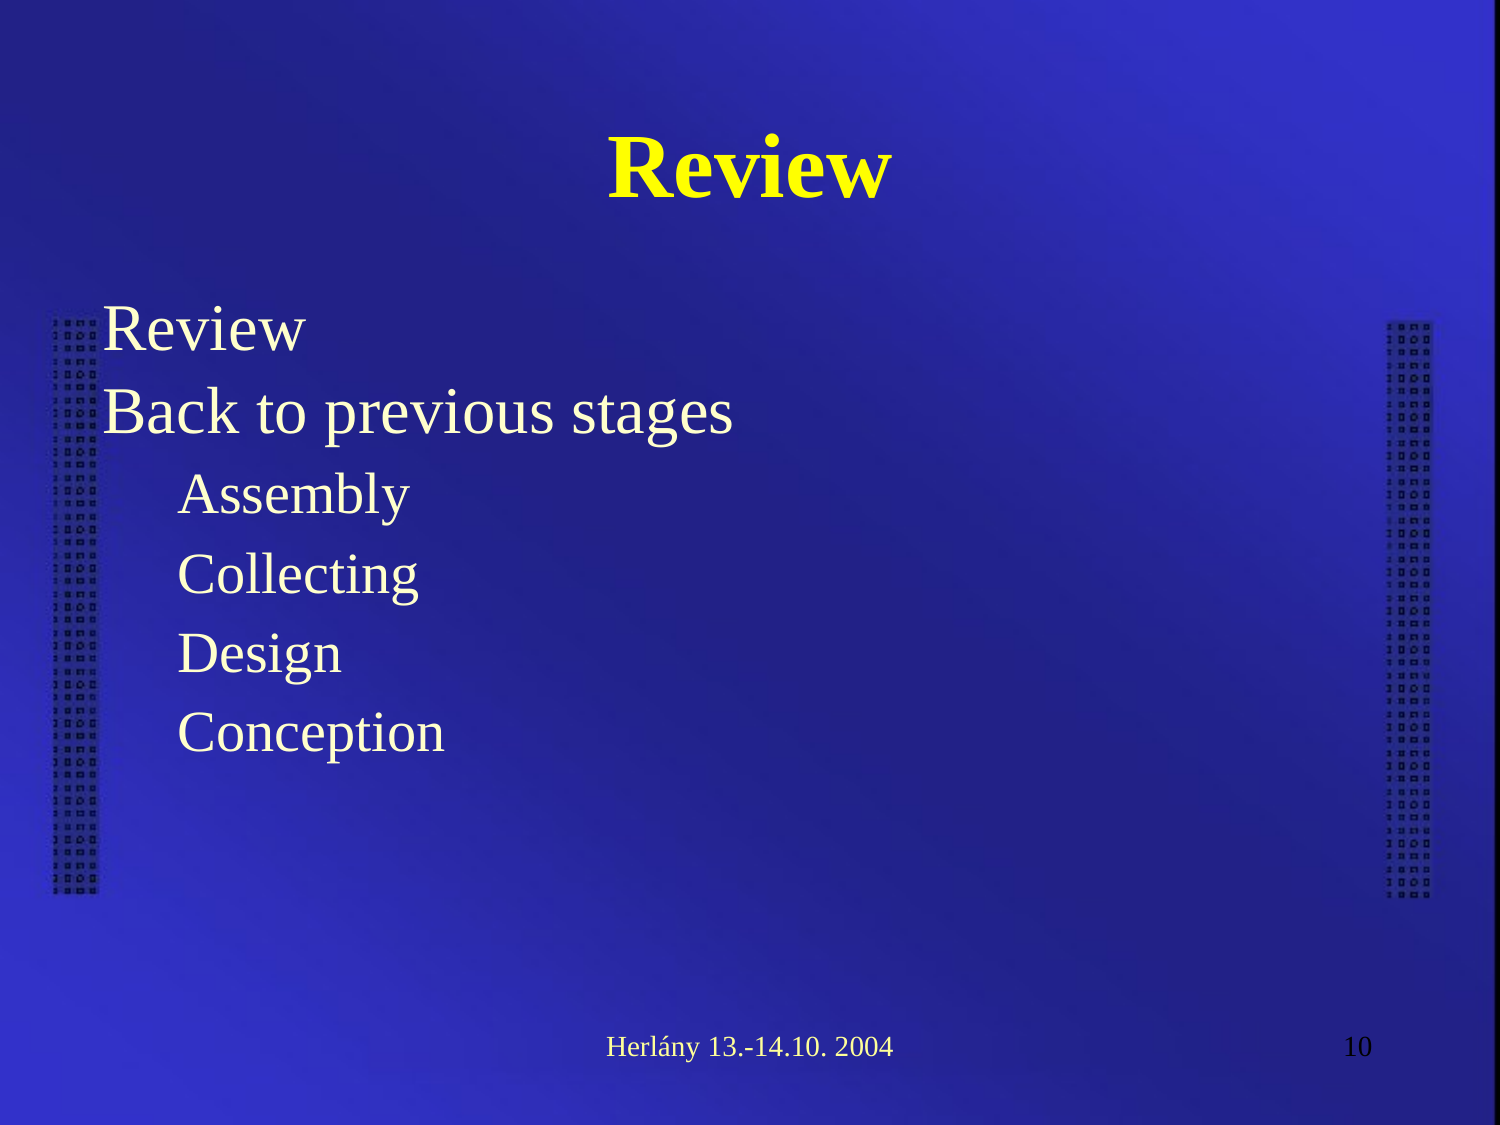

# Review
Review
Back to previous stages
Assembly
Collecting
Design
Conception
Herlány 13.-14.10. 2004